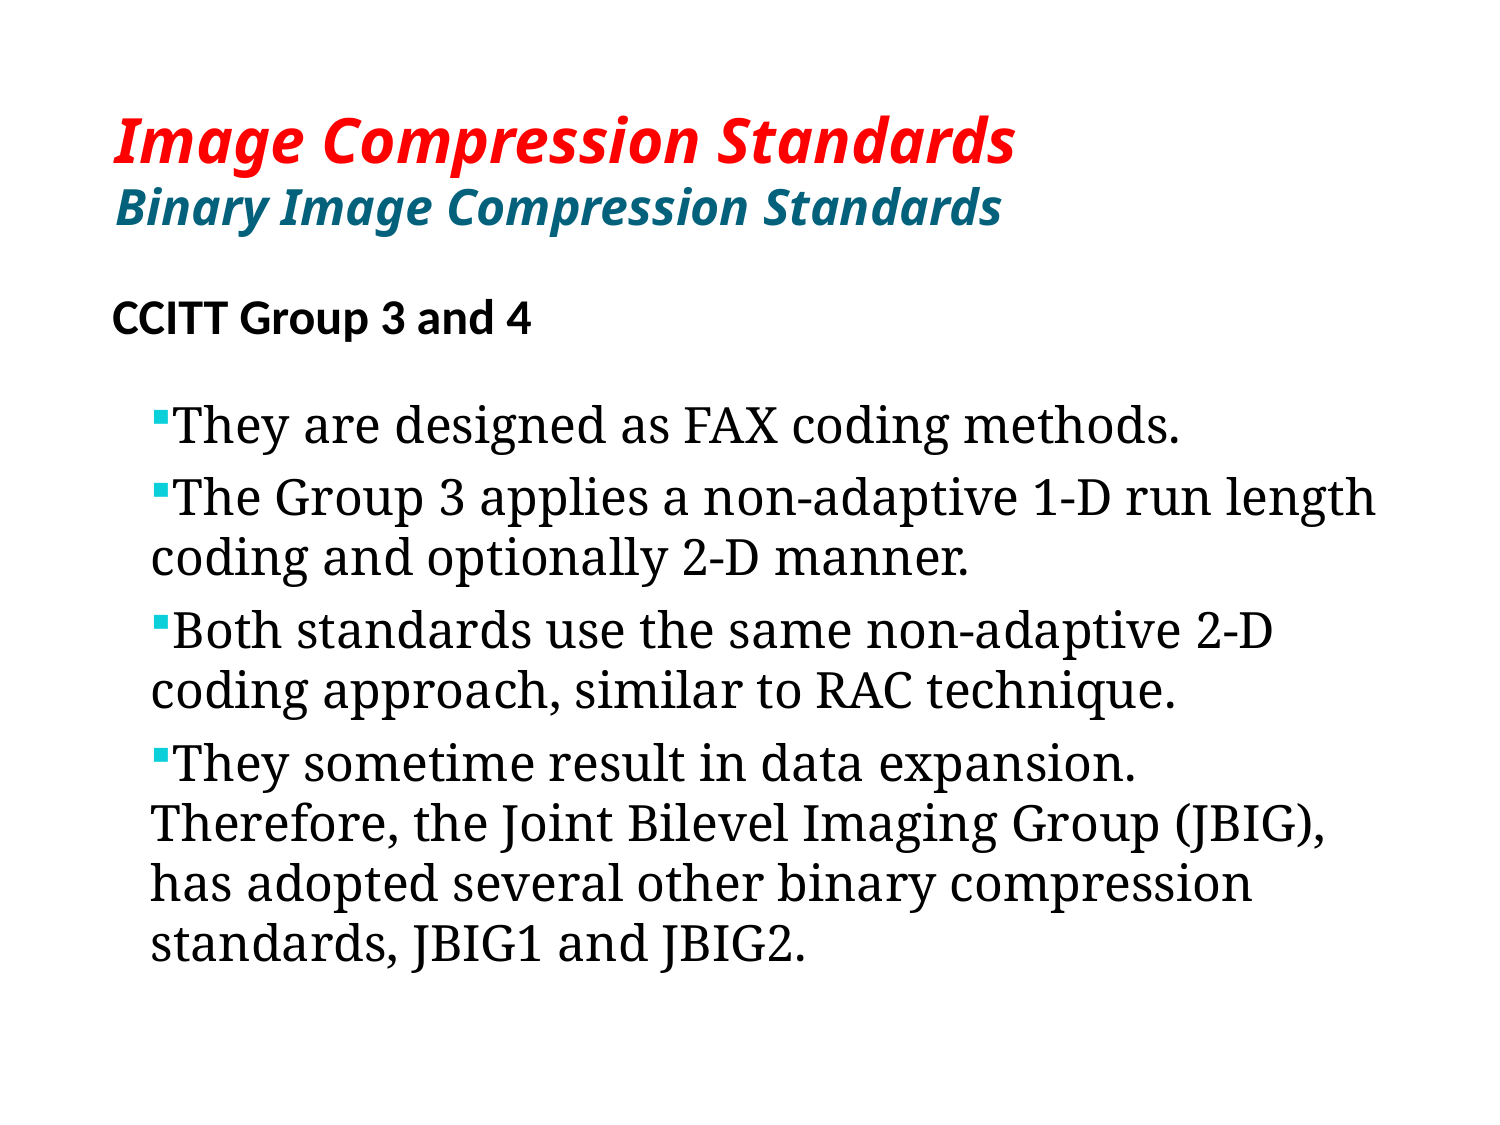

Image Compression Standards
Binary Image Compression Standards
# CCITT Group 3 and 4
They are designed as FAX coding methods.
The Group 3 applies a non-adaptive 1-D run length coding and optionally 2-D manner.
Both standards use the same non-adaptive 2-D coding approach, similar to RAC technique.
They sometime result in data expansion. Therefore, the Joint Bilevel Imaging Group (JBIG), has adopted several other binary compression standards, JBIG1 and JBIG2.